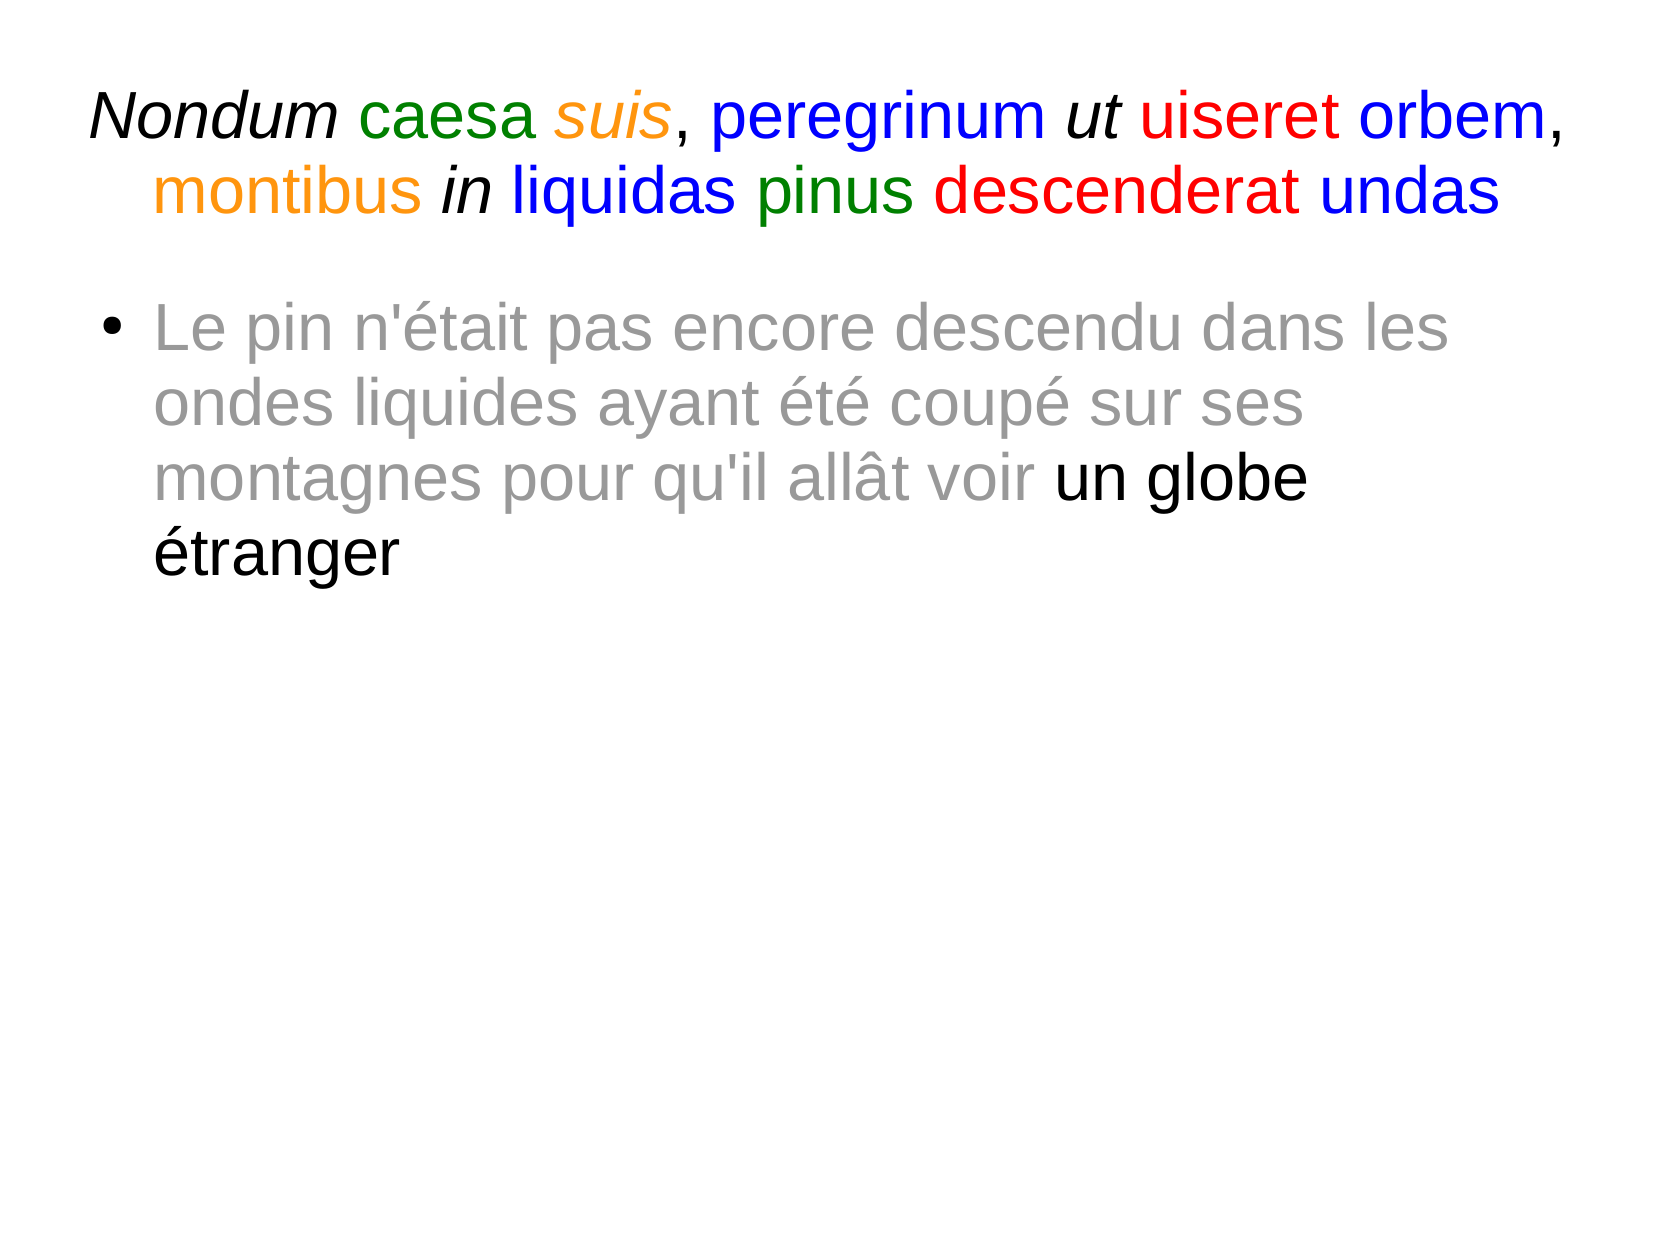

# Nondum caesa suis, peregrinum ut uiseret orbem, montibus in liquidas pinus descenderat undas
Le pin n'était pas encore descendu dans les ondes liquides ayant été coupé sur ses montagnes pour qu'il allât voir un globe étranger